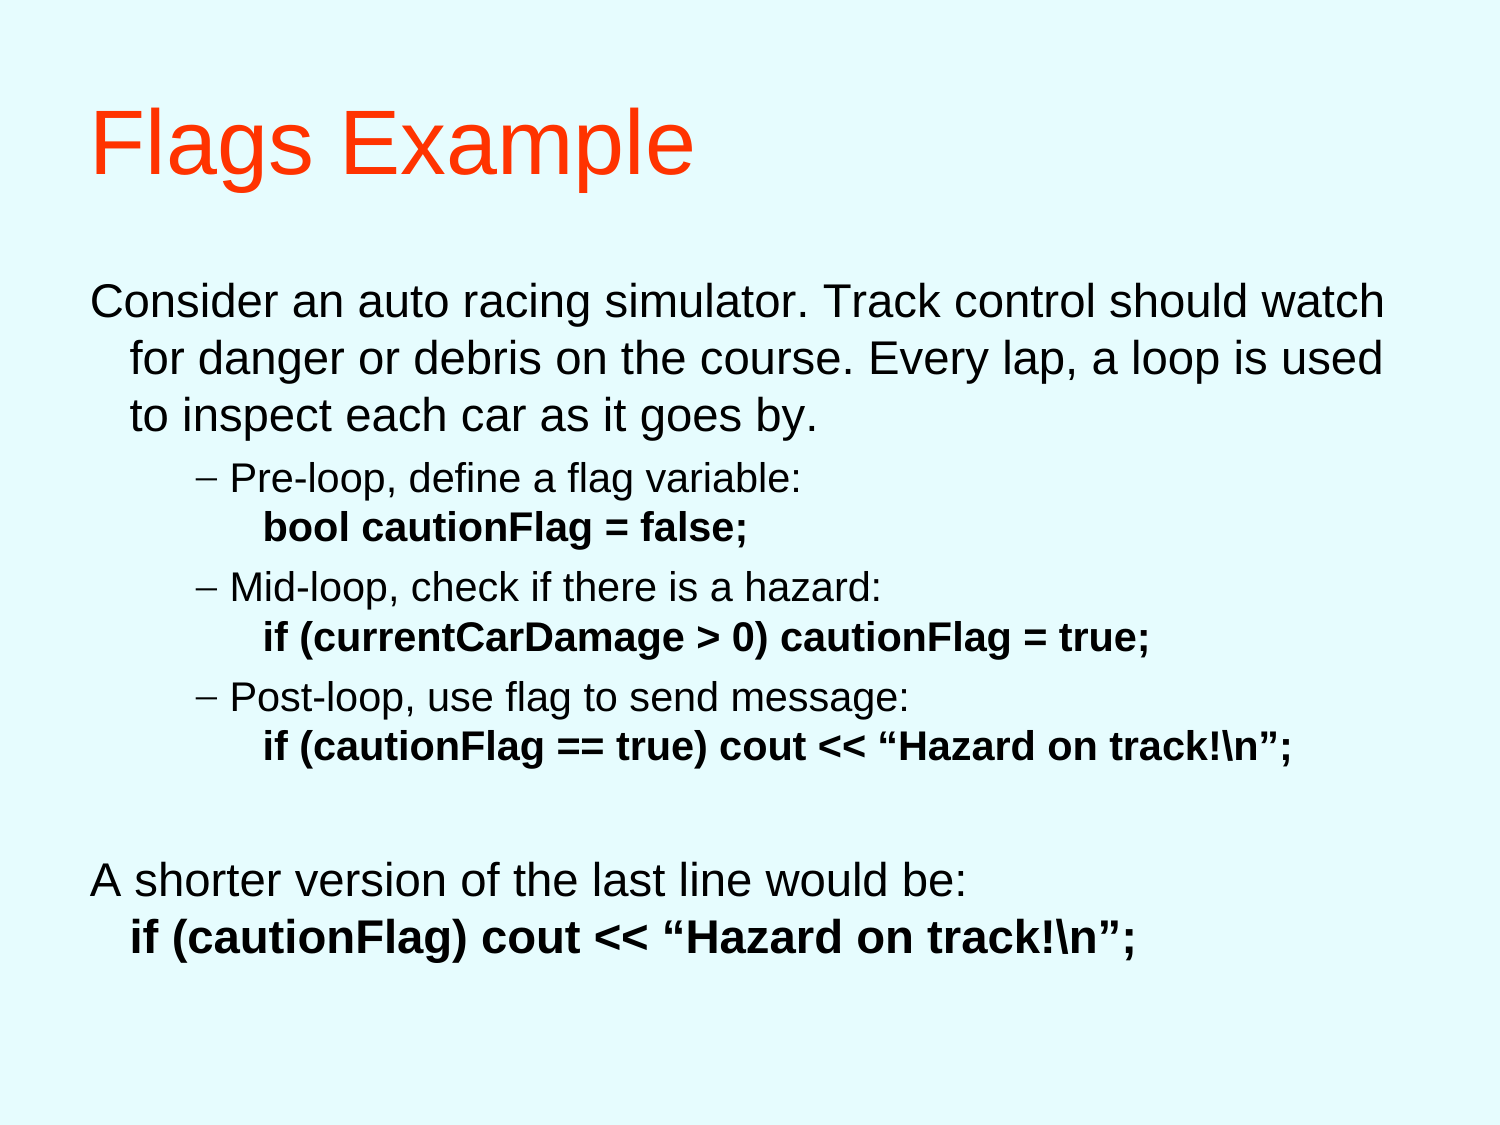

# Flags Example
Consider an auto racing simulator. Track control should watch for danger or debris on the course. Every lap, a loop is used to inspect each car as it goes by.
Pre-loop, define a flag variable:
bool cautionFlag = false;
Mid-loop, check if there is a hazard:
if (currentCarDamage > 0) cautionFlag = true;
Post-loop, use flag to send message:
if (cautionFlag == true) cout << “Hazard on track!\n”;
A shorter version of the last line would be:
if (cautionFlag) cout << “Hazard on track!\n”;